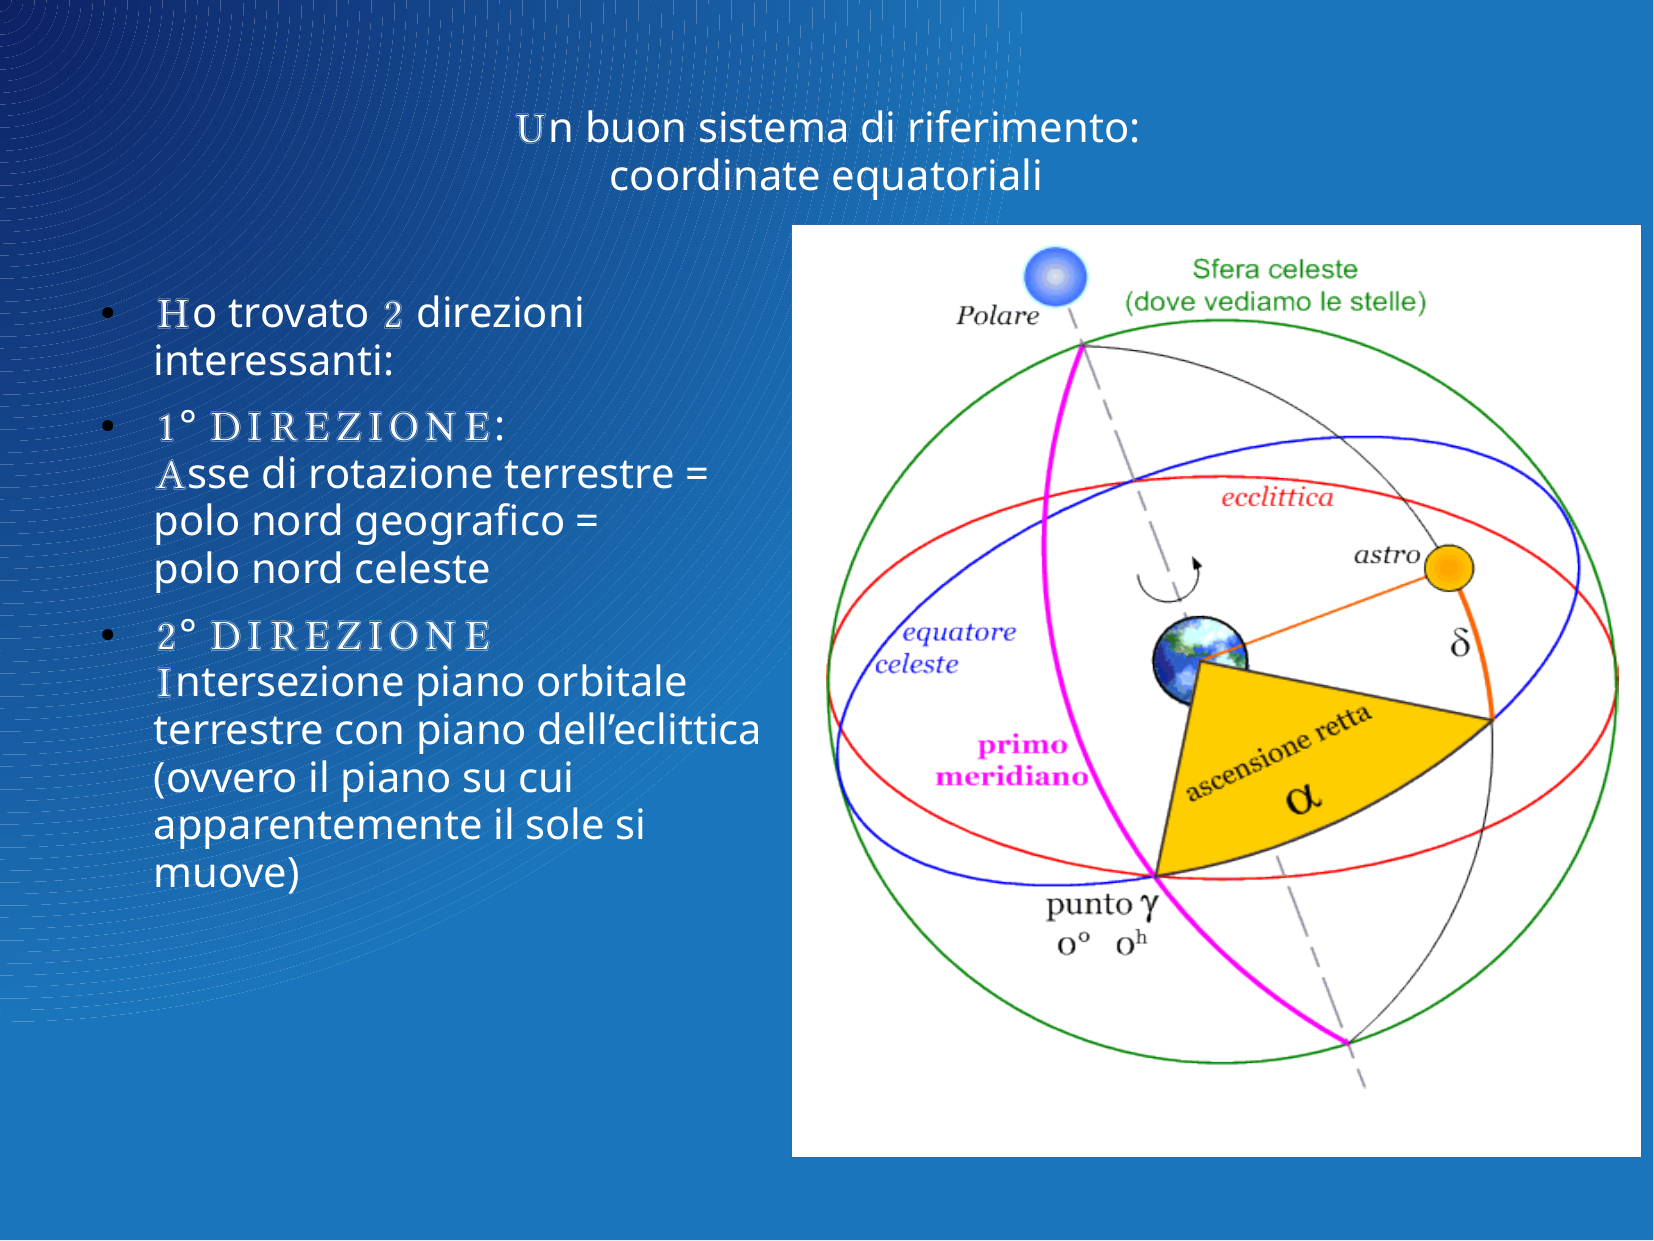

# Un buon sistema di riferimento: coordinate equatoriali
Ho trovato 2 direzioni interessanti:
1° DIREZIONE: Asse di rotazione terrestre = polo nord geografico = polo nord celeste
2° DIREZIONE Intersezione piano orbitale terrestre con piano dell’eclittica (ovvero il piano su cui apparentemente il sole si muove)